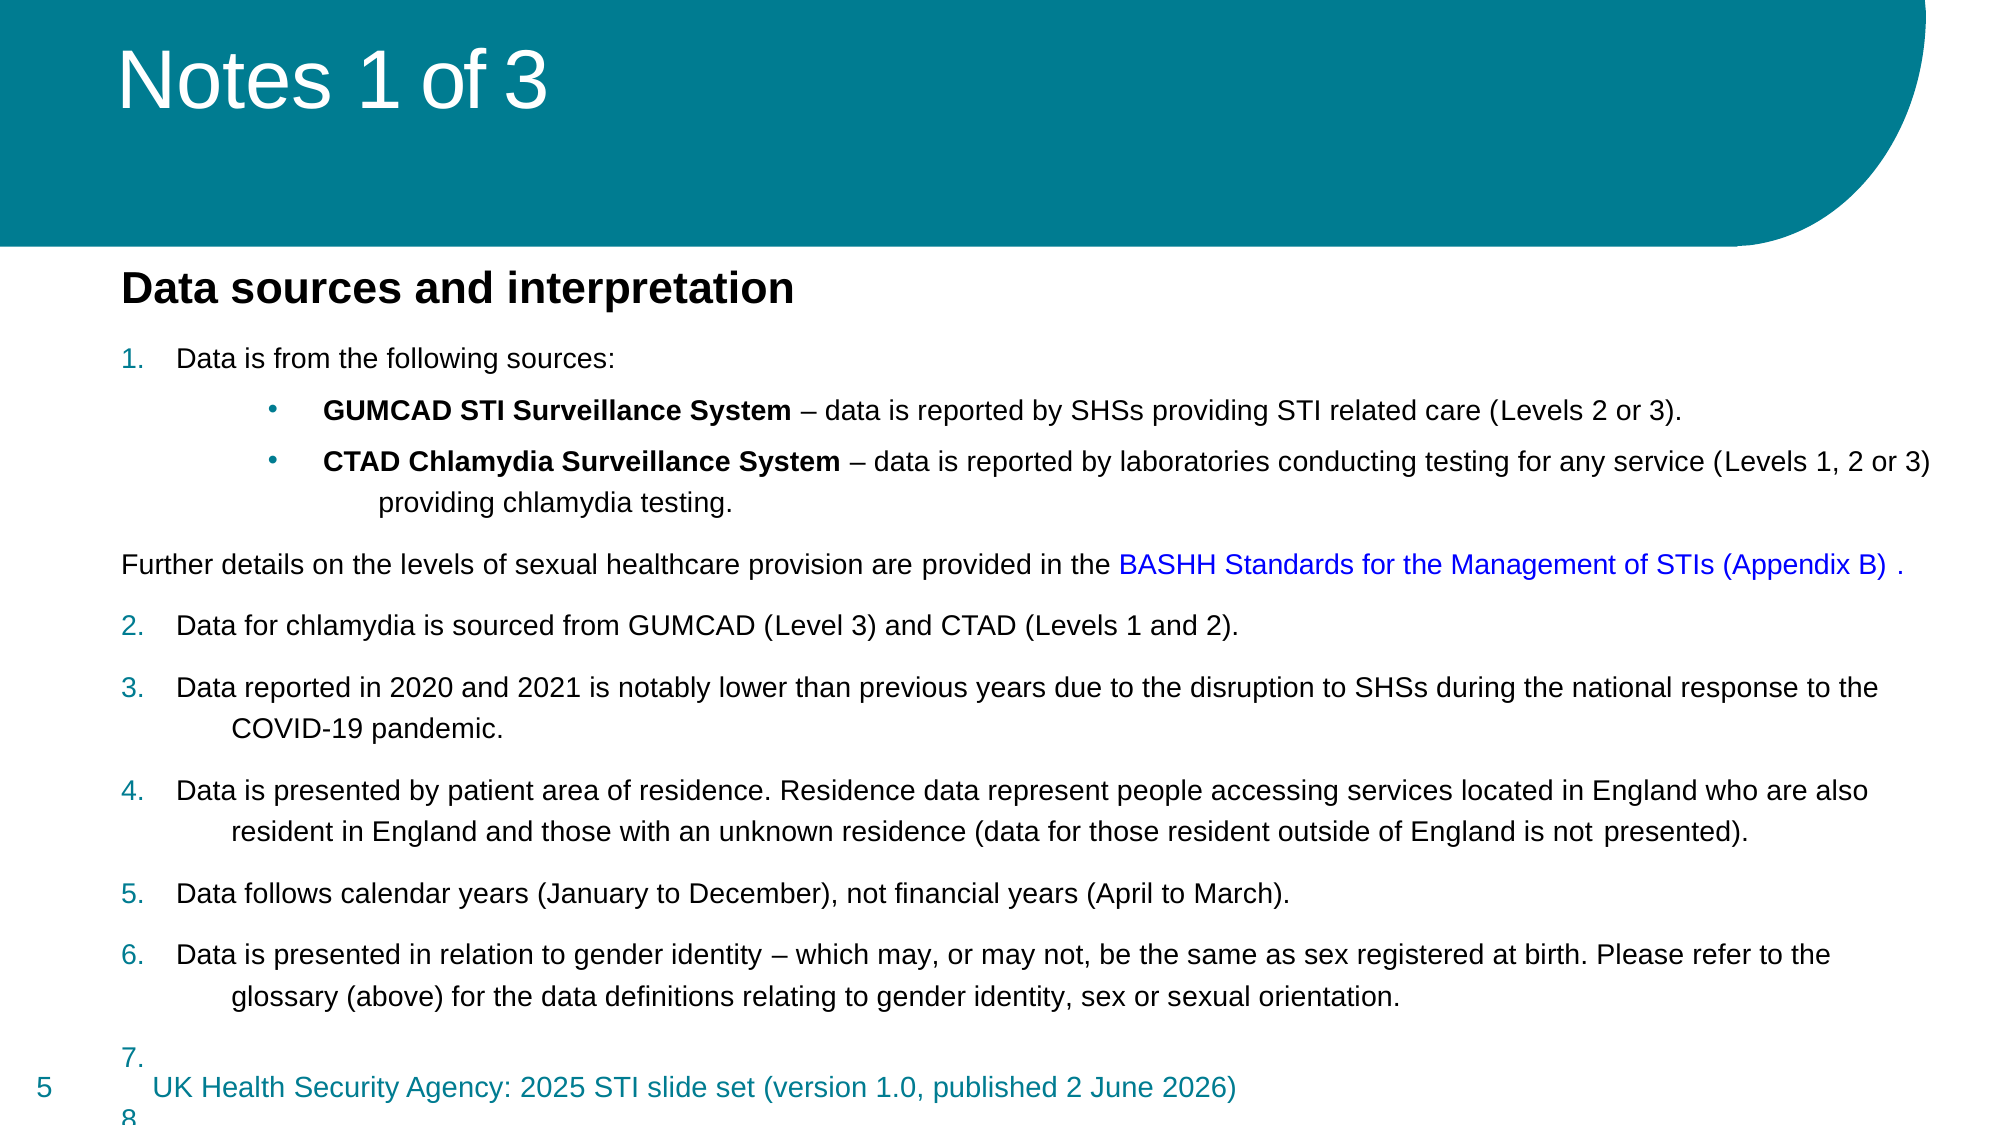

# Notes 1 of 3
Data sources and interpretation
Data is from the following sources:
GUMCAD STI Surveillance System – data is reported by SHSs providing STI related care (Levels 2 or 3).
CTAD Chlamydia Surveillance System – data is reported by laboratories conducting testing for any service (Levels 1, 2 or 3) providing chlamydia testing.
Further details on the levels of sexual healthcare provision are provided in the BASHH Standards for the Management of STIs (Appendix B).
Data for chlamydia is sourced from GUMCAD (Level 3) and CTAD (Levels 1 and 2).
Data reported in 2020 and 2021 is notably lower than previous years due to the disruption to SHSs during the national response to the COVID-19 pandemic.
Data is presented by patient area of residence. Residence data represent people accessing services located in England who are also resident in England and those with an unknown residence (data for those resident outside of England is not presented).
Data follows calendar years (January to December), not financial years (April to March).
Data is presented in relation to gender identity – which may, or may not, be the same as sex registered at birth. Please refer to the glossary (above) for the data definitions relating to gender identity, sex or sexual orientation.
5
UK Health Security Agency: 2025 STI slide set (version 1.0, published 2 June 2026)